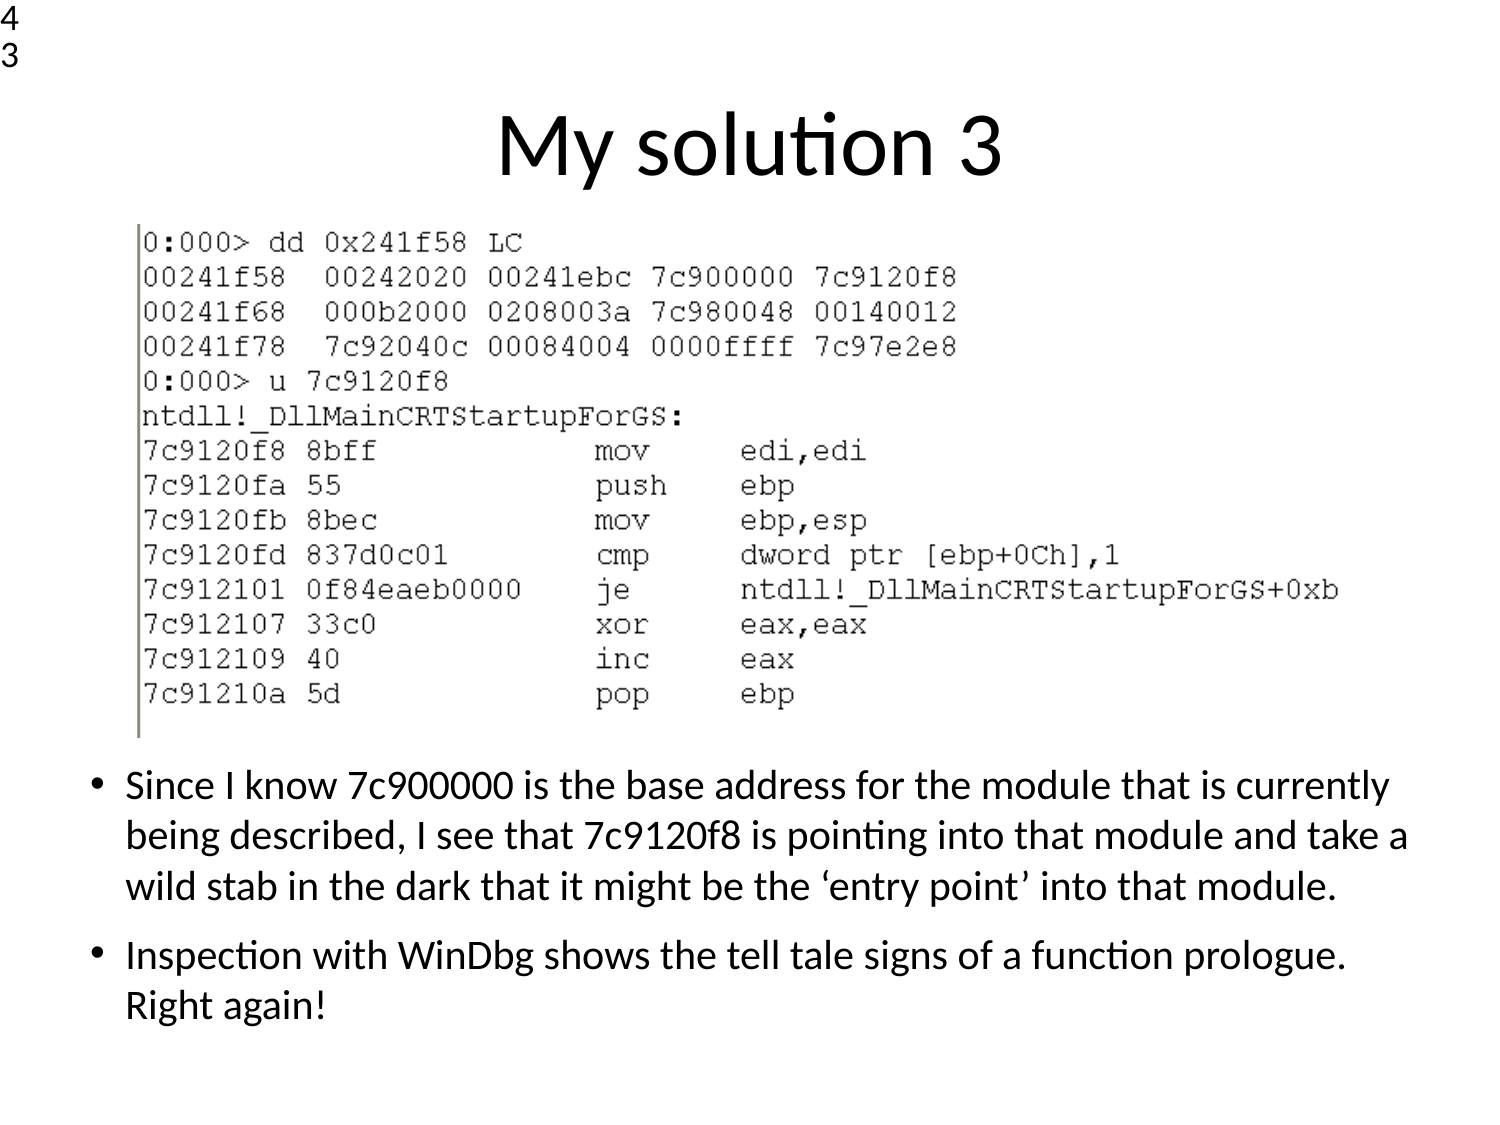

# My solution 3
Since I know 7c900000 is the base address for the module that is currently being described, I see that 7c9120f8 is pointing into that module and take a wild stab in the dark that it might be the ‘entry point’ into that module.
Inspection with WinDbg shows the tell tale signs of a function prologue. Right again!